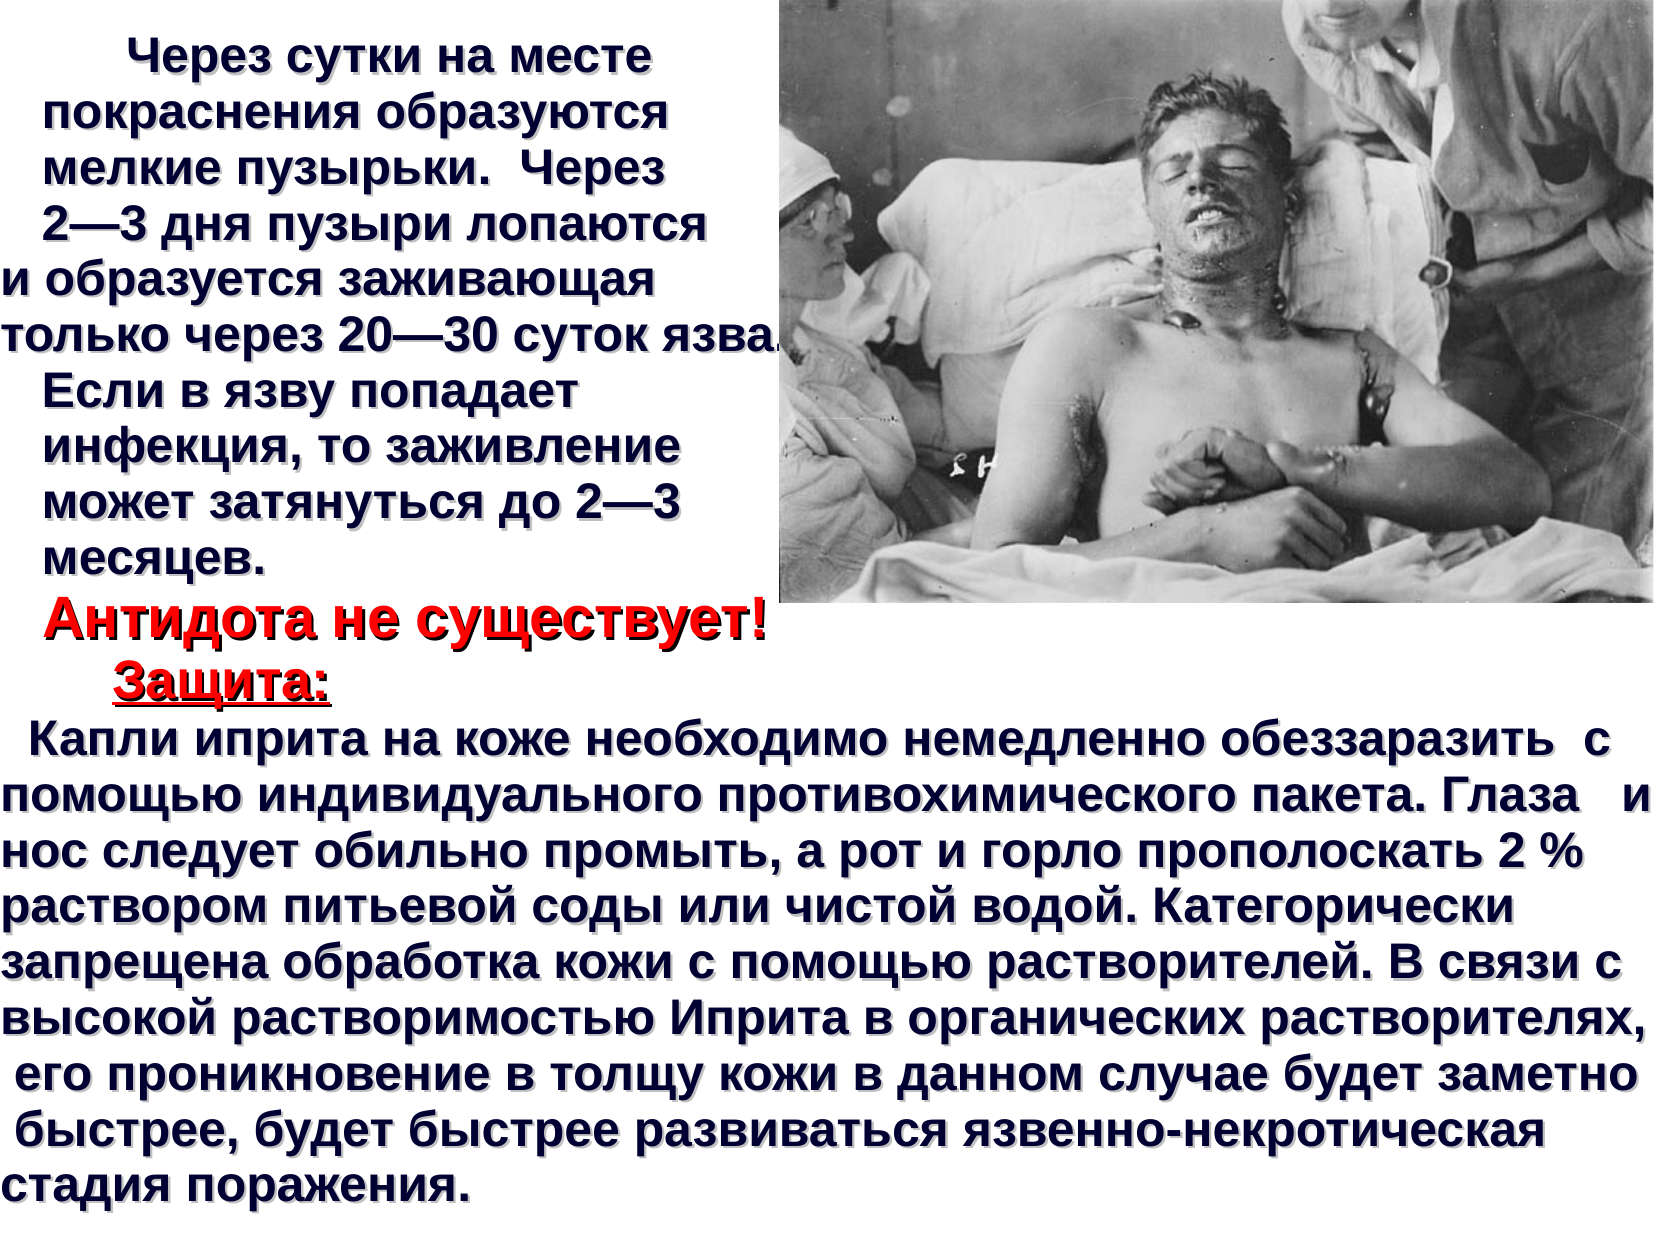

# Через сутки на месте покраснения образуются мелкие пузырьки. Через 2—3 дня пузыри лопаются и образуется заживающая только через 20—30 суток язва. Если в язву попадает инфекция, то заживление может затянуться до 2—3 месяцев. Антидота не существует! Защита: Капли иприта на коже необходимо немедленно обеззаразить с помощью индивидуального противохимического пакета. Глаза и нос следует обильно промыть, а рот и горло прополоскать 2 % раствором питьевой соды или чистой водой. Категорически запрещена обработка кожи с помощью растворителей. В связи с высокой растворимостью Иприта в органических растворителях, его проникновение в толщу кожи в данном случае будет заметно быстрее, будет быстрее развиваться язвенно-некротическая стадия поражения.